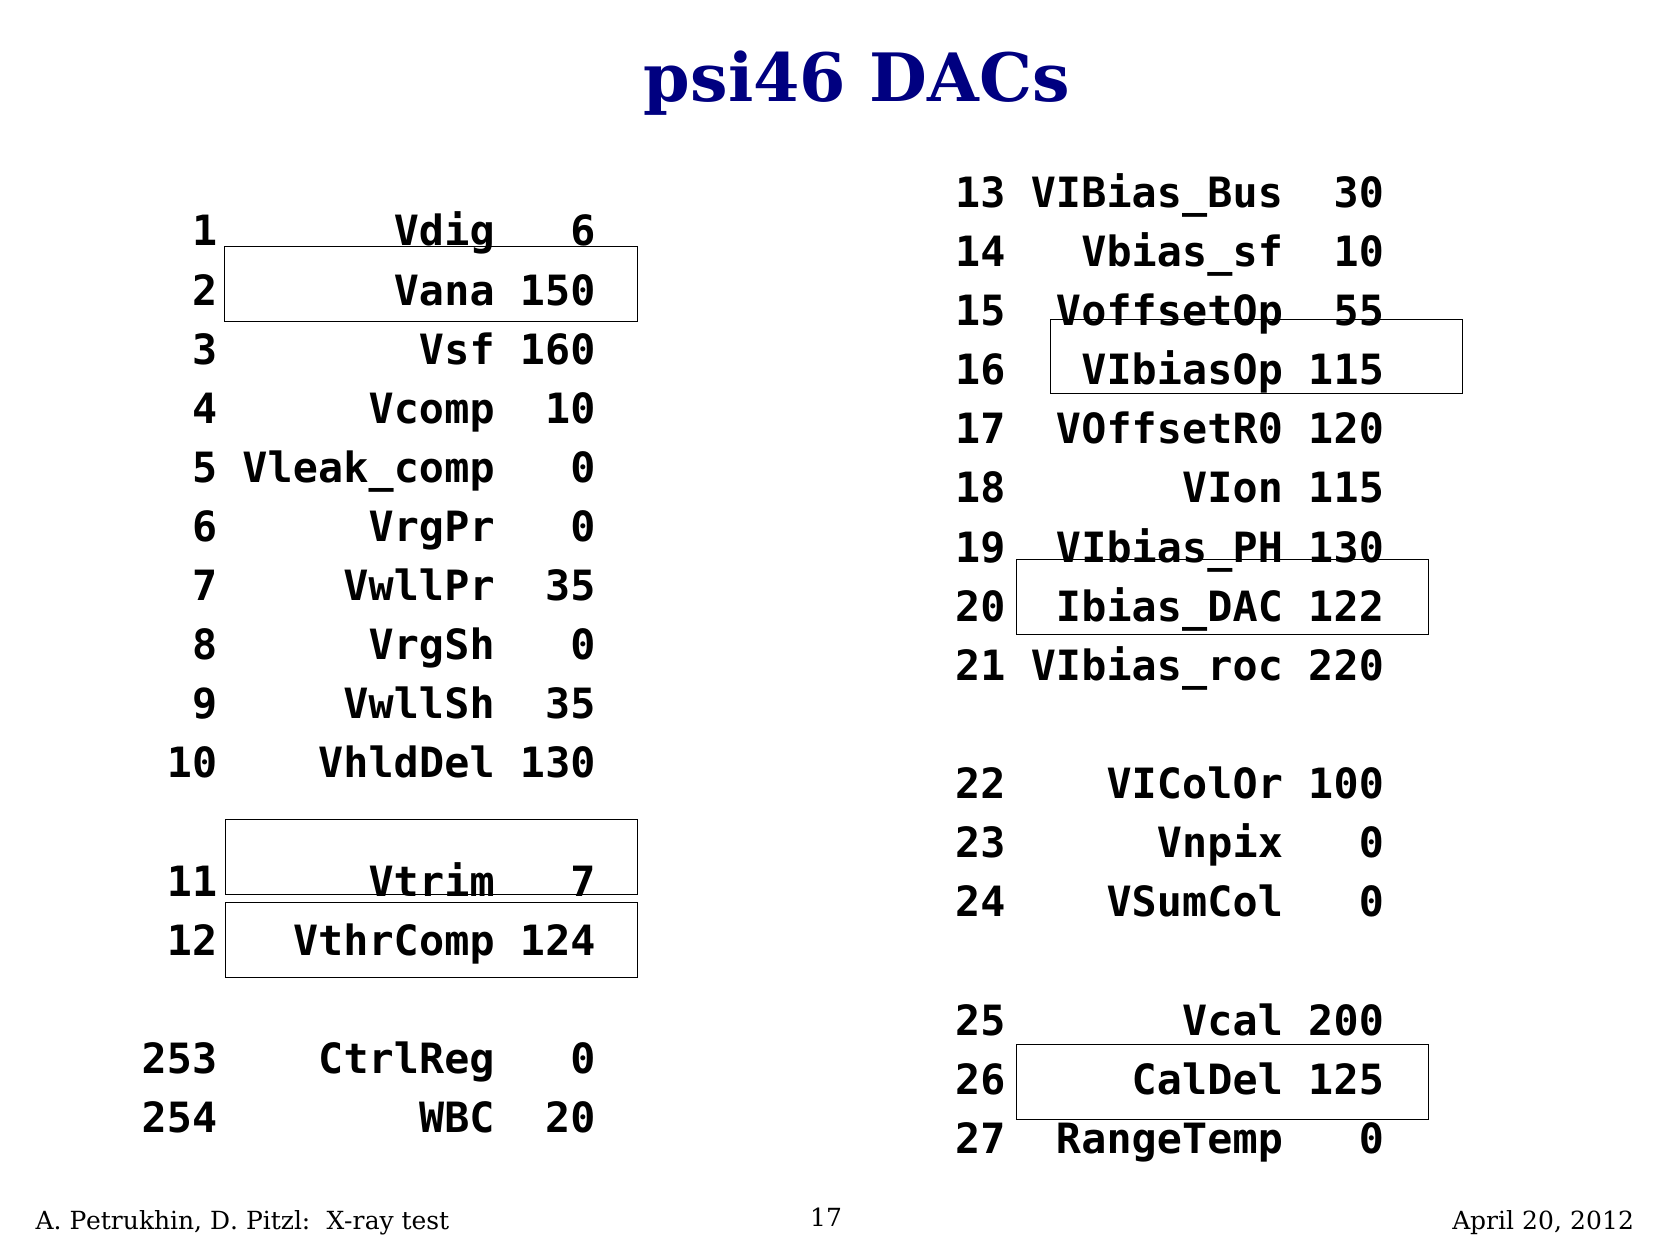

# psi46 DACs
 13 VIBias_Bus 30
 14 Vbias_sf 10
 15 VoffsetOp 55
 16 VIbiasOp 115
 17 VOffsetR0 120
 18 VIon 115
 19 VIbias_PH 130
 20 Ibias_DAC 122
 21 VIbias_roc 220
 22 VIColOr 100
 23 Vnpix 0
 24 VSumCol 0
 25 Vcal 200
 26 CalDel 125
 27 RangeTemp 0
 1 Vdig 6
 2 Vana 150
 3 Vsf 160
 4 Vcomp 10
 5 Vleak_comp 0
 6 VrgPr 0
 7 VwllPr 35
 8 VrgSh 0
 9 VwllSh 35
 10 VhldDel 130
 11 Vtrim 7
 12 VthrComp 124
253 CtrlReg 0
254 WBC 20